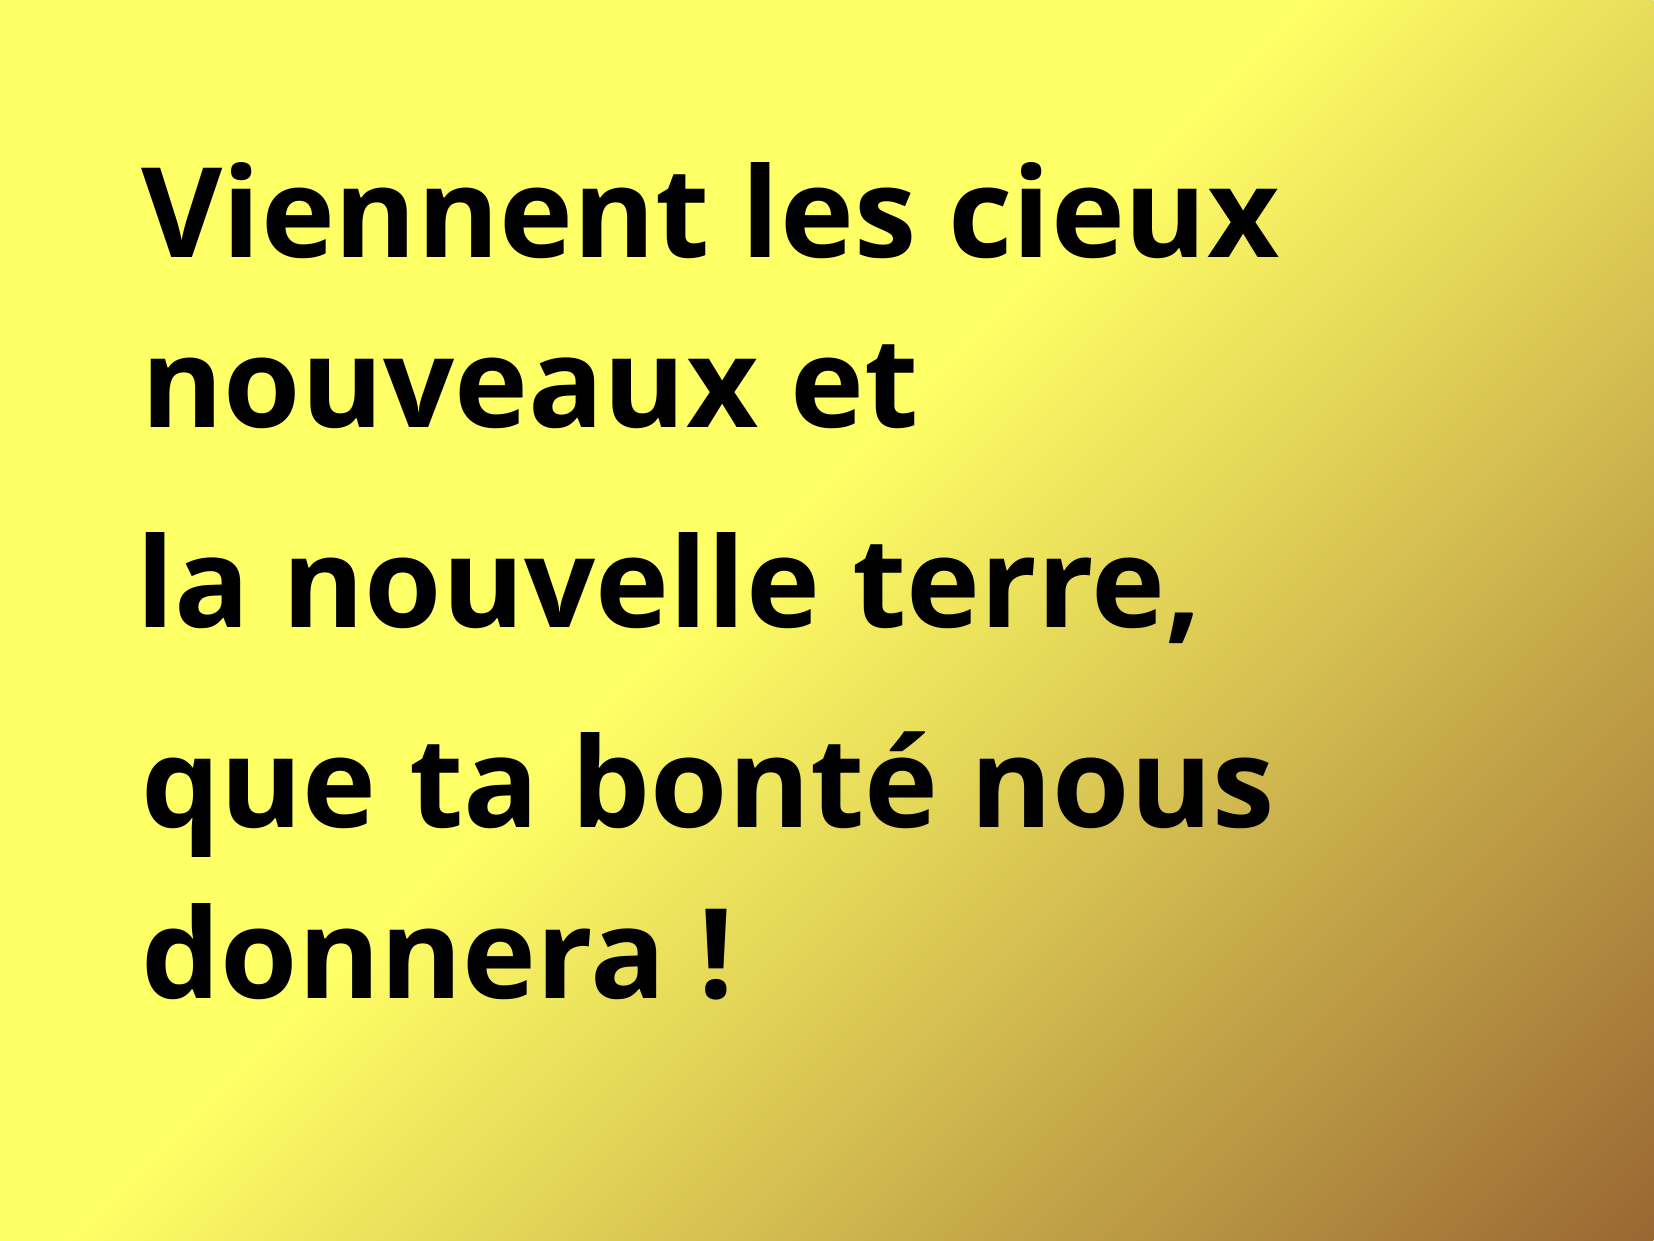

# Viennent les cieux nouveaux et
la nouvelle terre,
que ta bonté nous donnera !